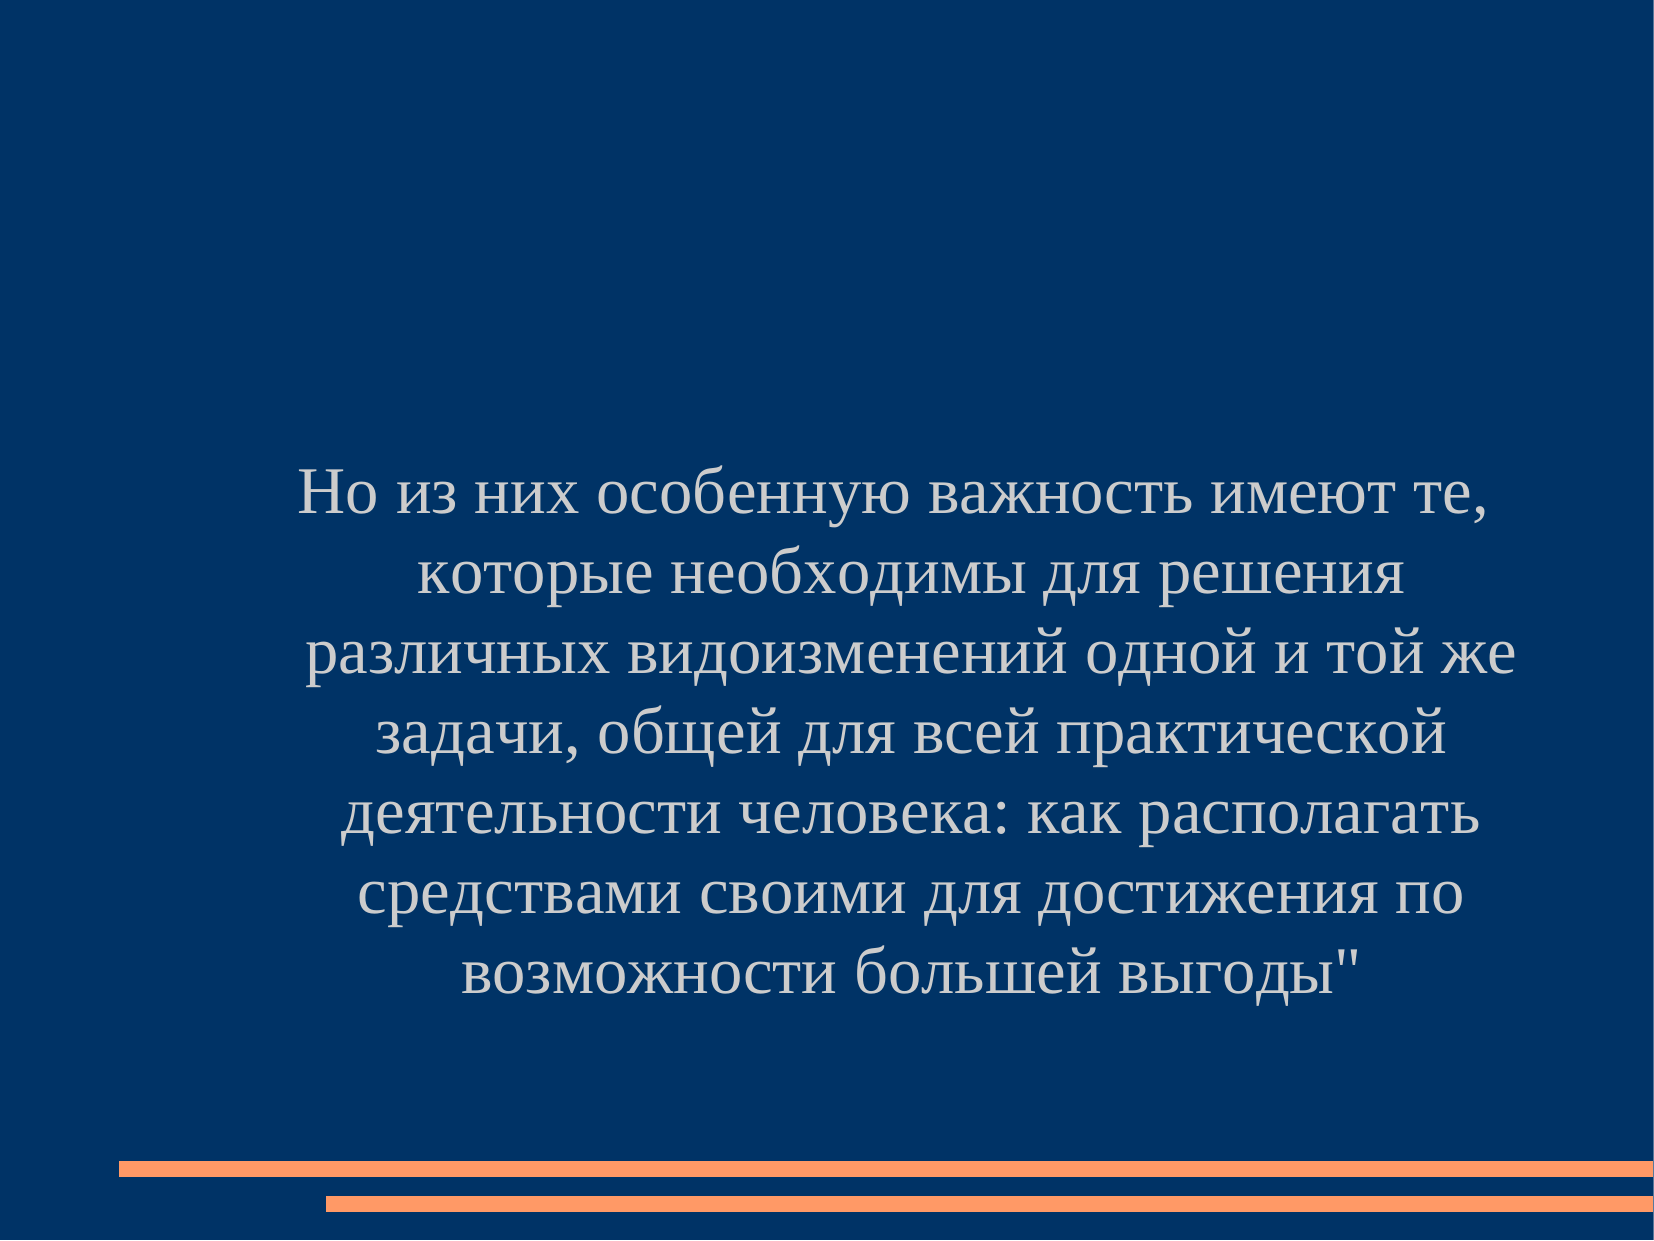

#
Но из них особенную важность имеют те, которые необходимы для решения различных видоизменений одной и той же задачи, общей для всей практической деятельности человека: как располагать средствами своими для достижения по возможности большей выгоды"